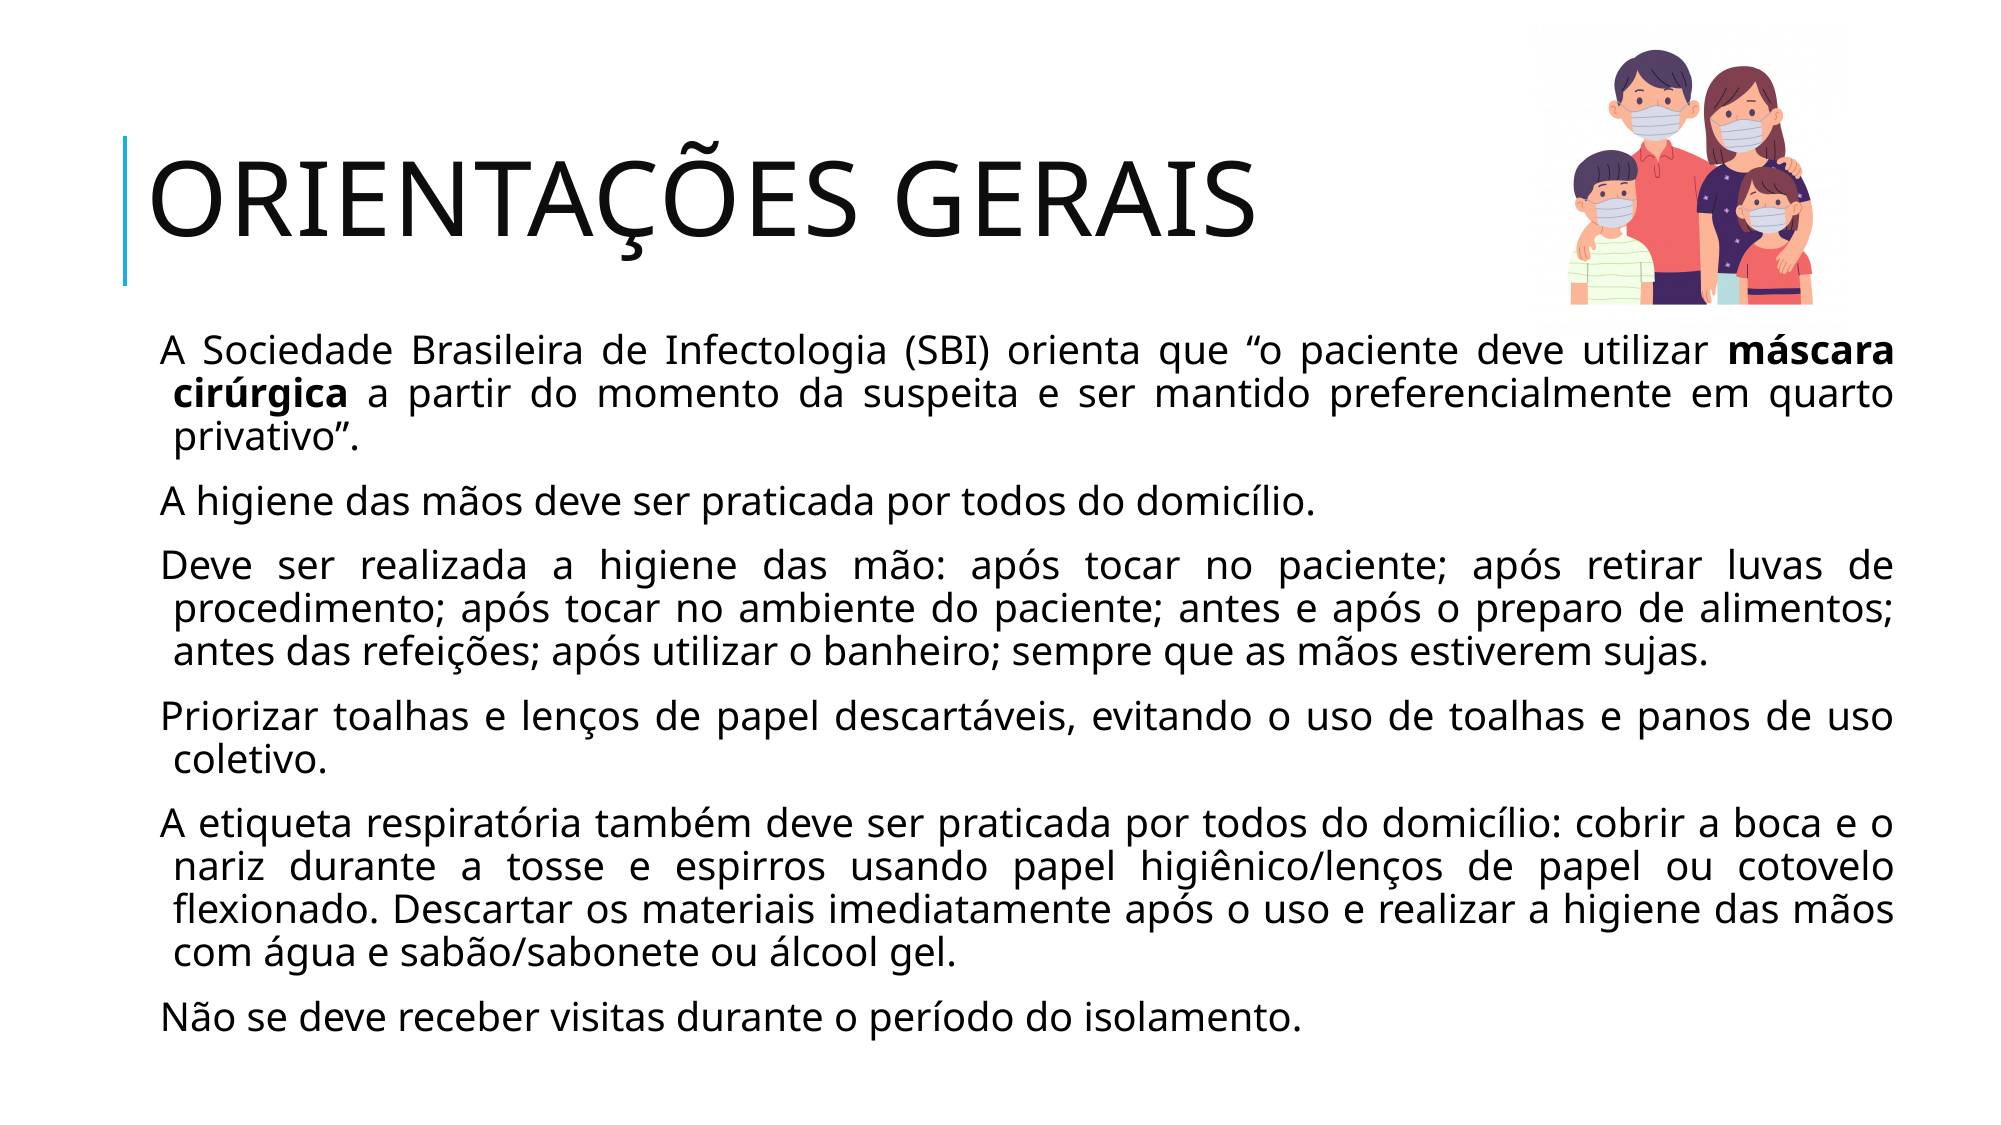

# ORIENTAÇÕES GERAIS
A Sociedade Brasileira de Infectologia (SBI) orienta que “o paciente deve utilizar máscara cirúrgica a partir do momento da suspeita e ser mantido preferencialmente em quarto privativo”.
A higiene das mãos deve ser praticada por todos do domicílio.
Deve ser realizada a higiene das mão: após tocar no paciente; após retirar luvas de procedimento; após tocar no ambiente do paciente; antes e após o preparo de alimentos; antes das refeições; após utilizar o banheiro; sempre que as mãos estiverem sujas.
Priorizar toalhas e lenços de papel descartáveis, evitando o uso de toalhas e panos de uso coletivo.
A etiqueta respiratória também deve ser praticada por todos do domicílio: cobrir a boca e o nariz durante a tosse e espirros usando papel higiênico/lenços de papel ou cotovelo flexionado. Descartar os materiais imediatamente após o uso e realizar a higiene das mãos com água e sabão/sabonete ou álcool gel.
Não se deve receber visitas durante o período do isolamento.